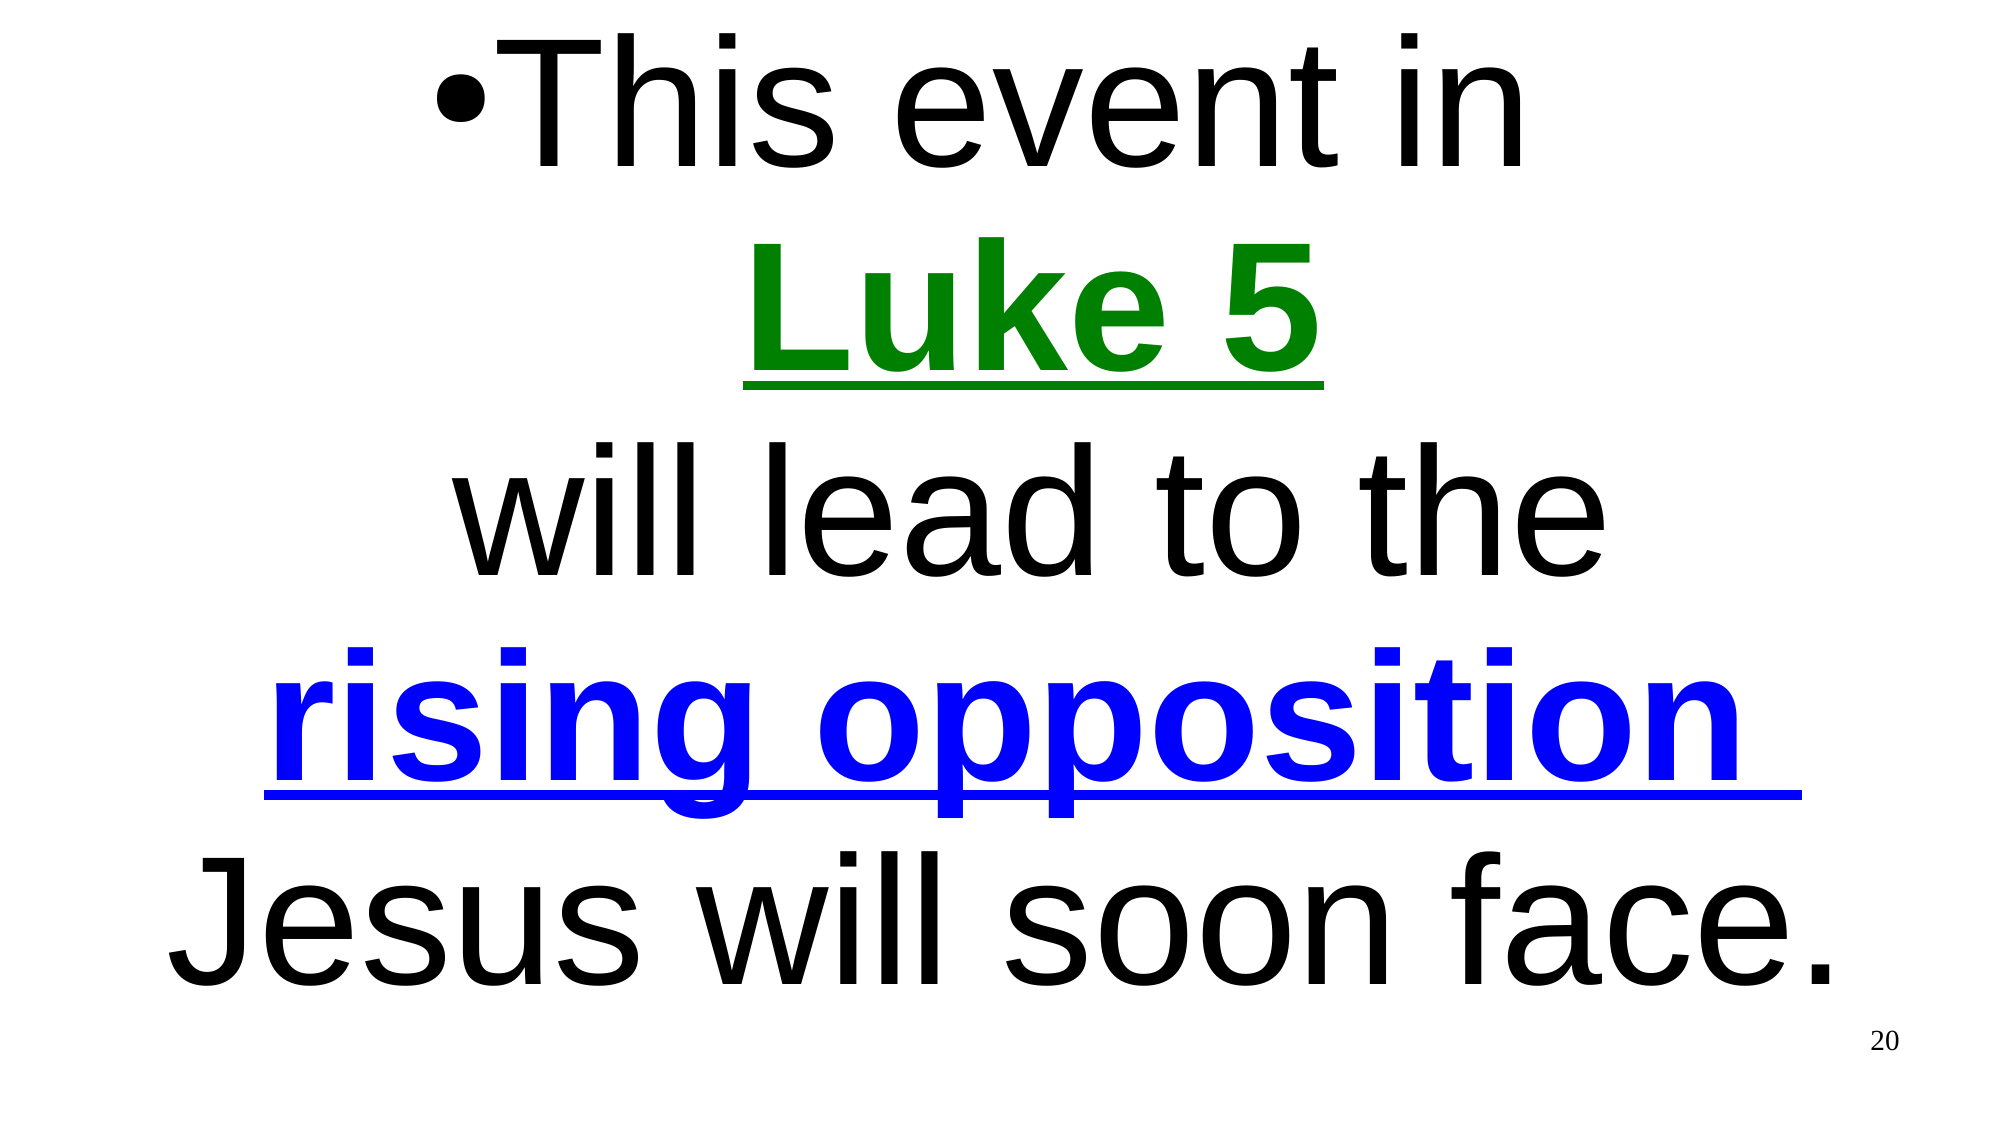

# This event in Luke 5 will lead to the rising opposition Jesus will soon face.
20